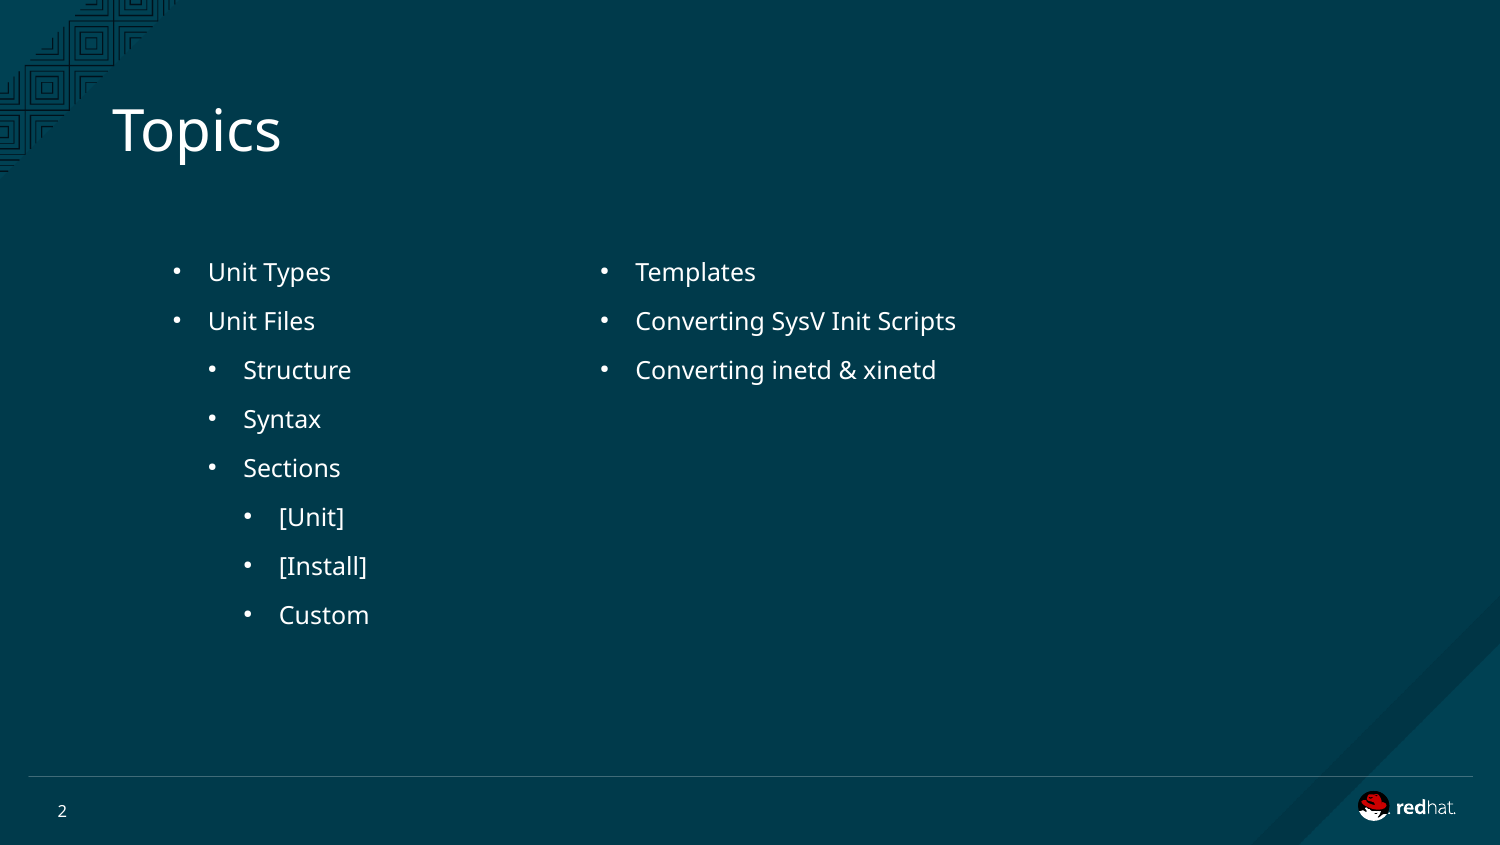

# Topics
Unit Types
Unit Files
Structure
Syntax
Sections
[Unit]
[Install]
Custom
Templates
Converting SysV Init Scripts
Converting inetd & xinetd
2